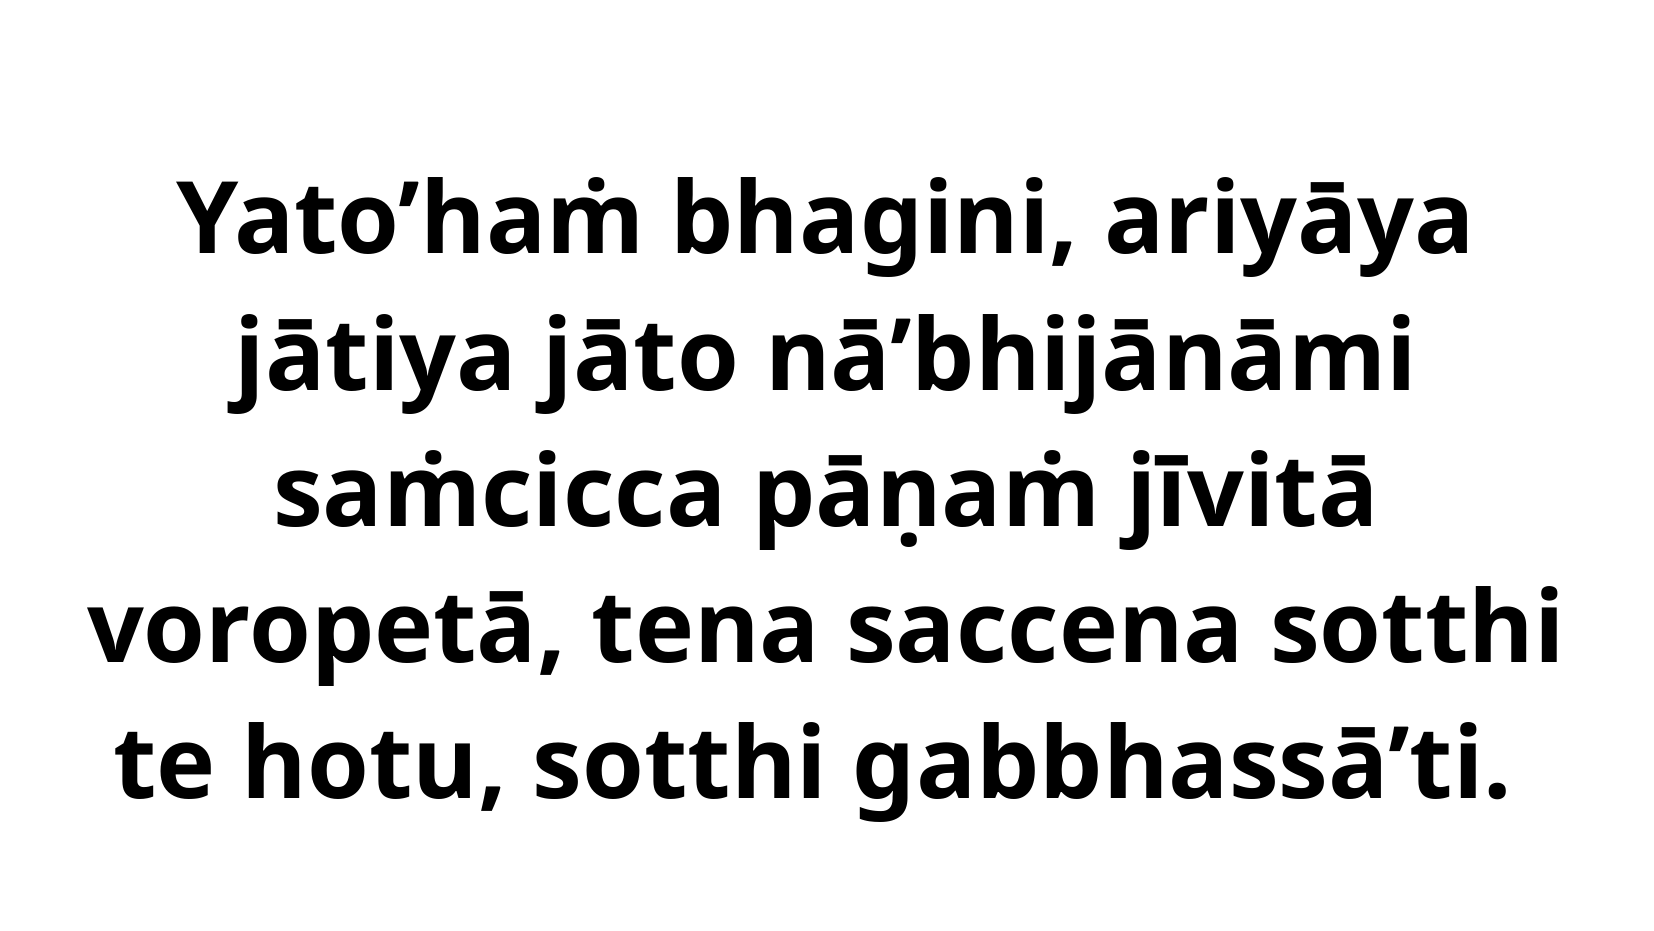

# Yato’haṁ bhagini, ariyāya jātiya jāto nā’bhijānāmi saṁcicca pāṇaṁ jīvitā voropetā, tena saccena sotthi te hotu, sotthi gabbhassā’ti.